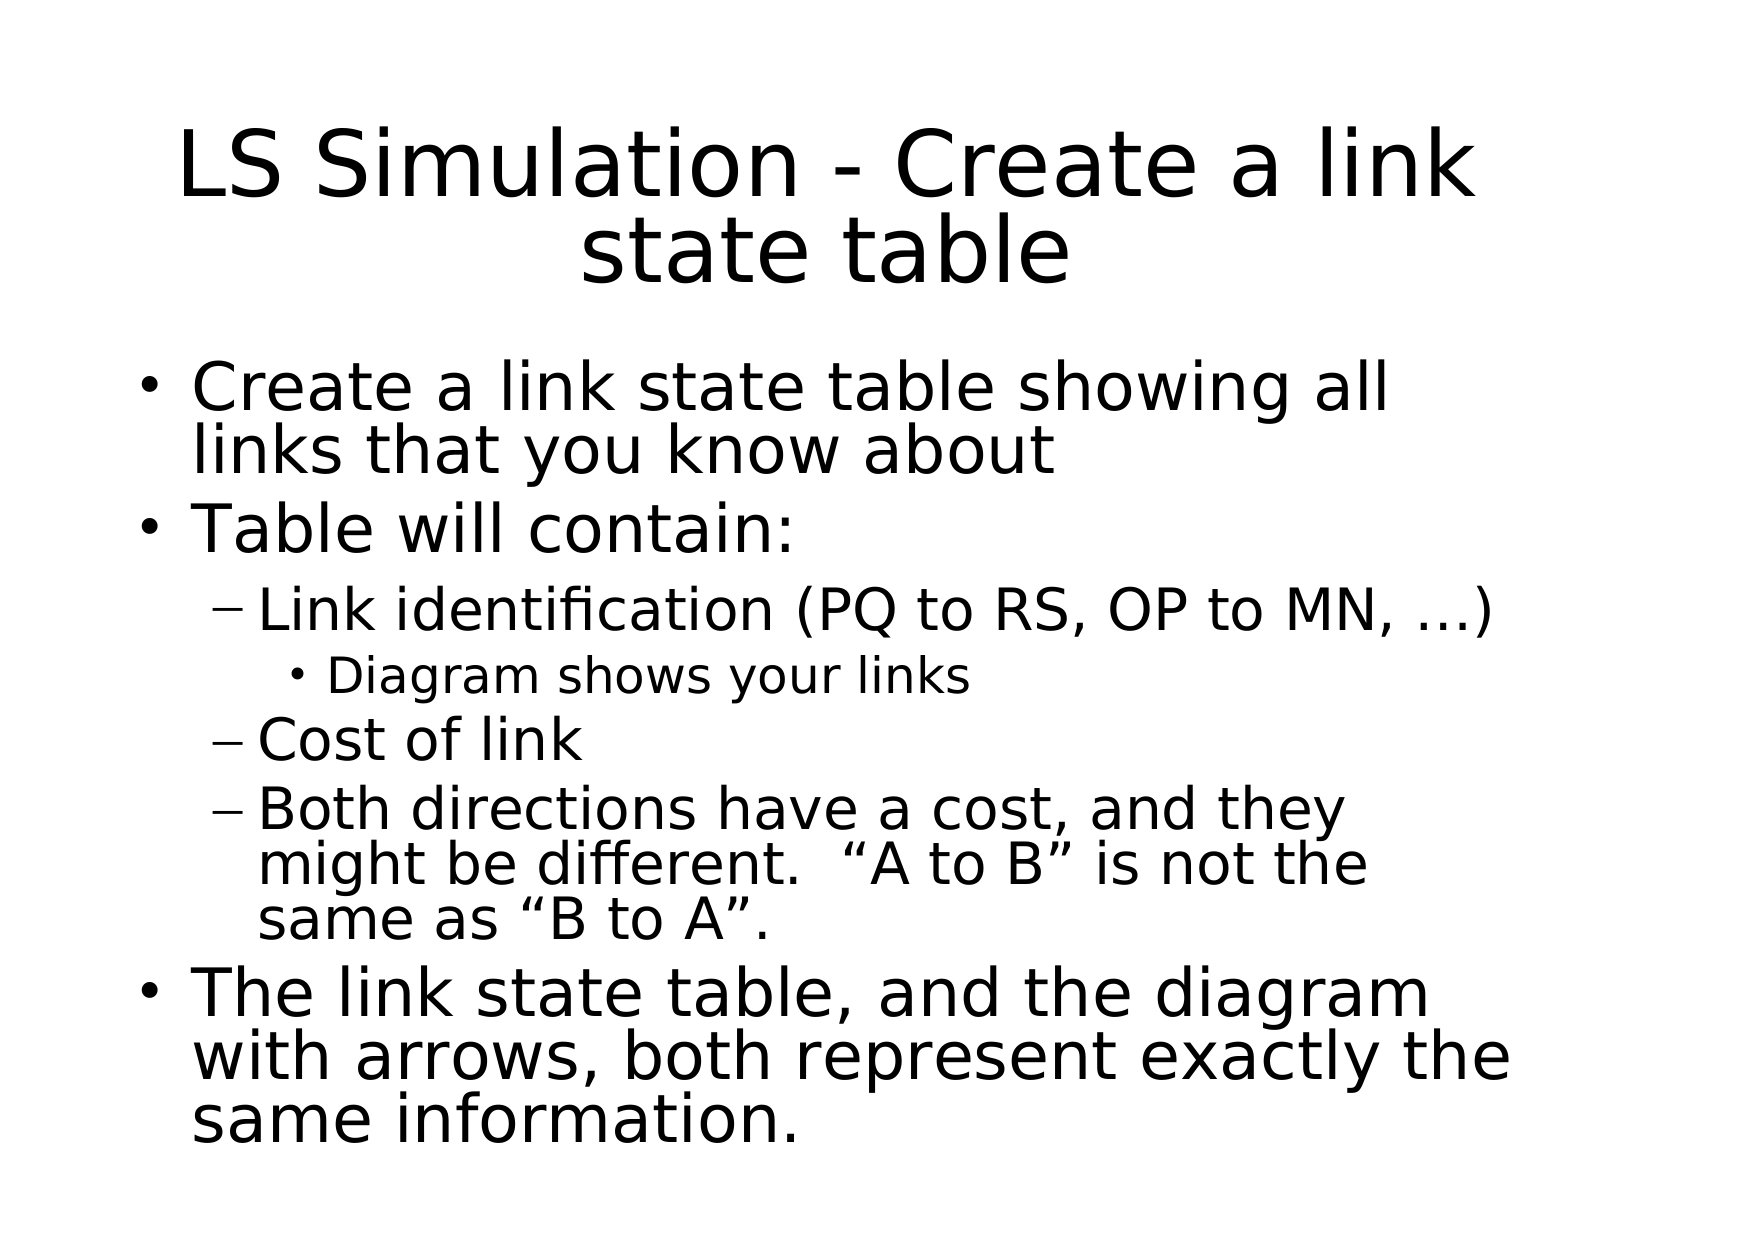

# LS Simulation - Create a link state table
Create a link state table showing all links that you know about
Table will contain:
Link identification (PQ to RS, OP to MN, …)‏
Diagram shows your links
Cost of link
Both directions have a cost, and they might be different. “A to B” is not the same as “B to A”.
The link state table, and the diagram with arrows, both represent exactly the same information.